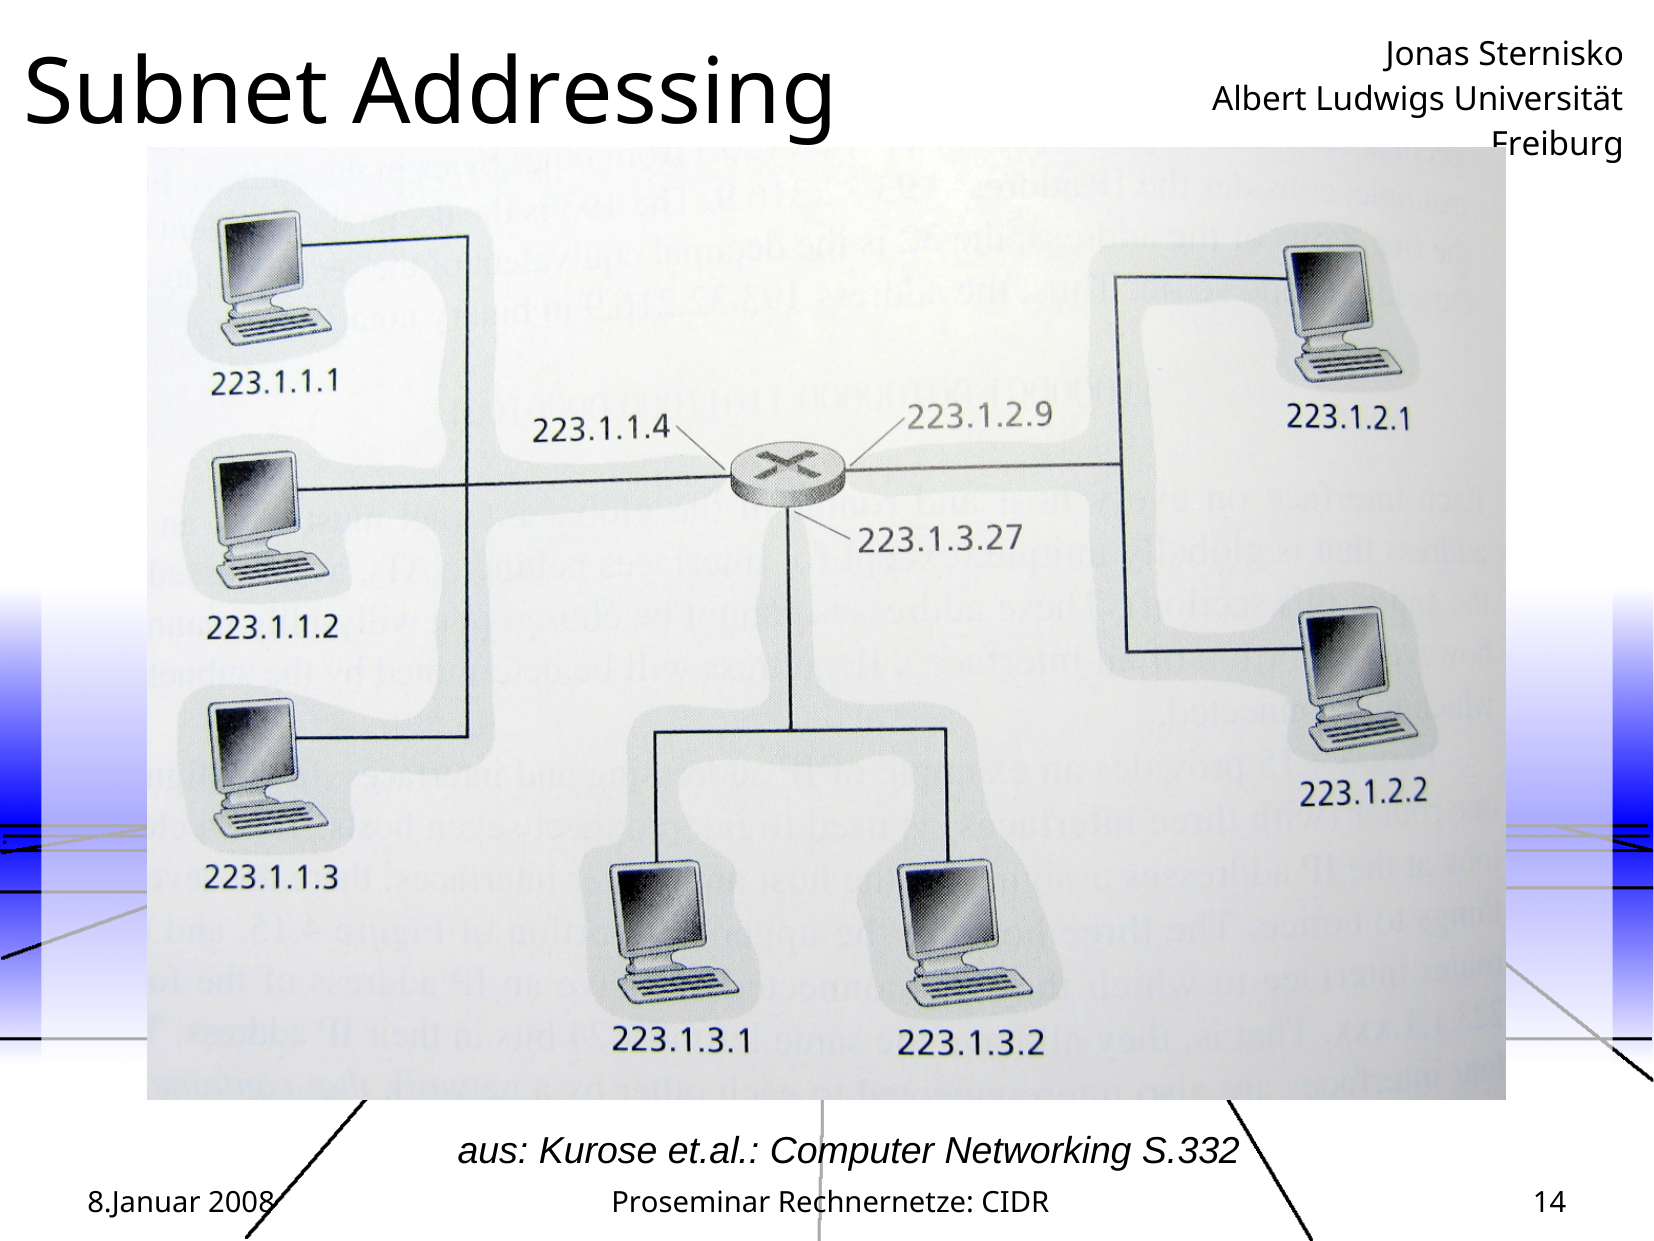

# Subnet Addressing
aus: Kurose et.al.: Computer Networking S.332
8.Januar 2008
Proseminar Rechnernetze: CIDR
14